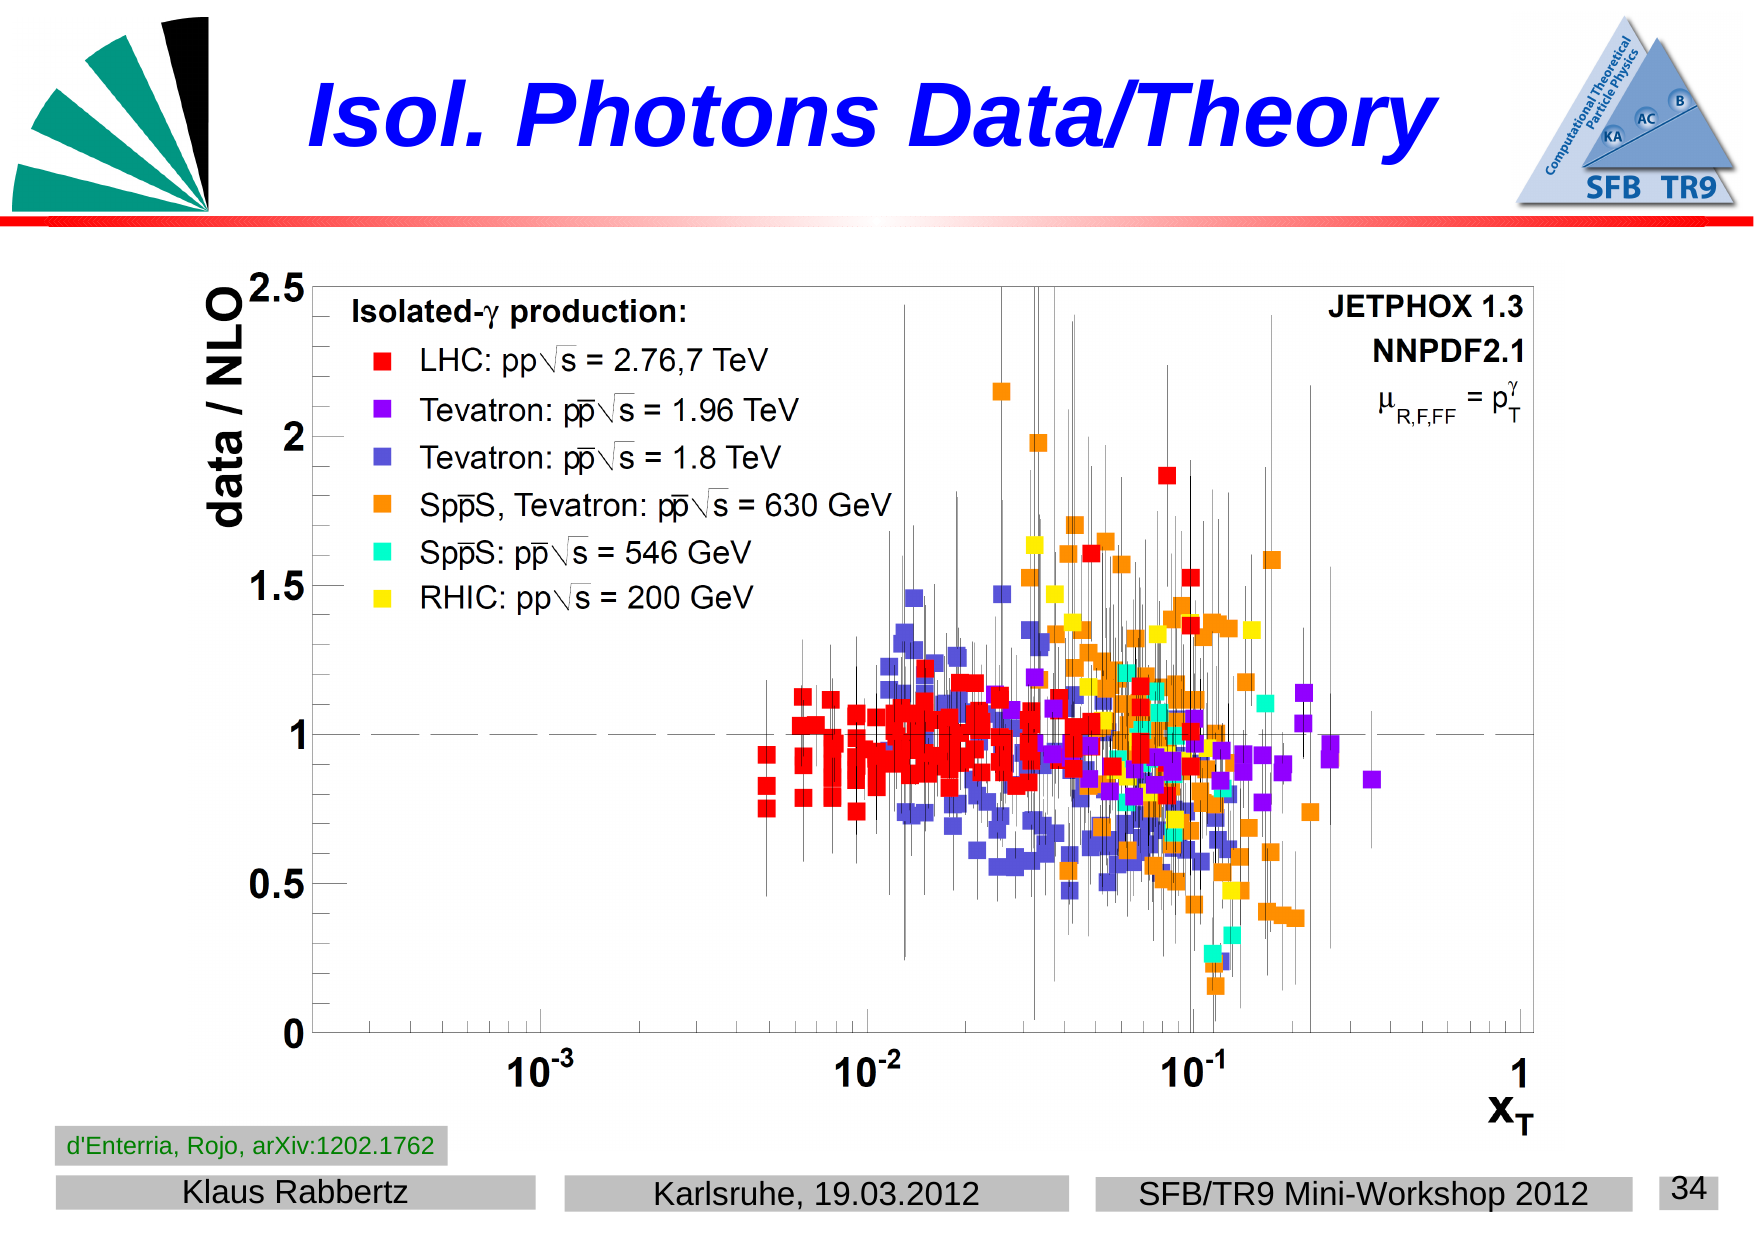

# Isol. Photons Data/Theory
d'Enterria, Rojo, arXiv:1202.1762